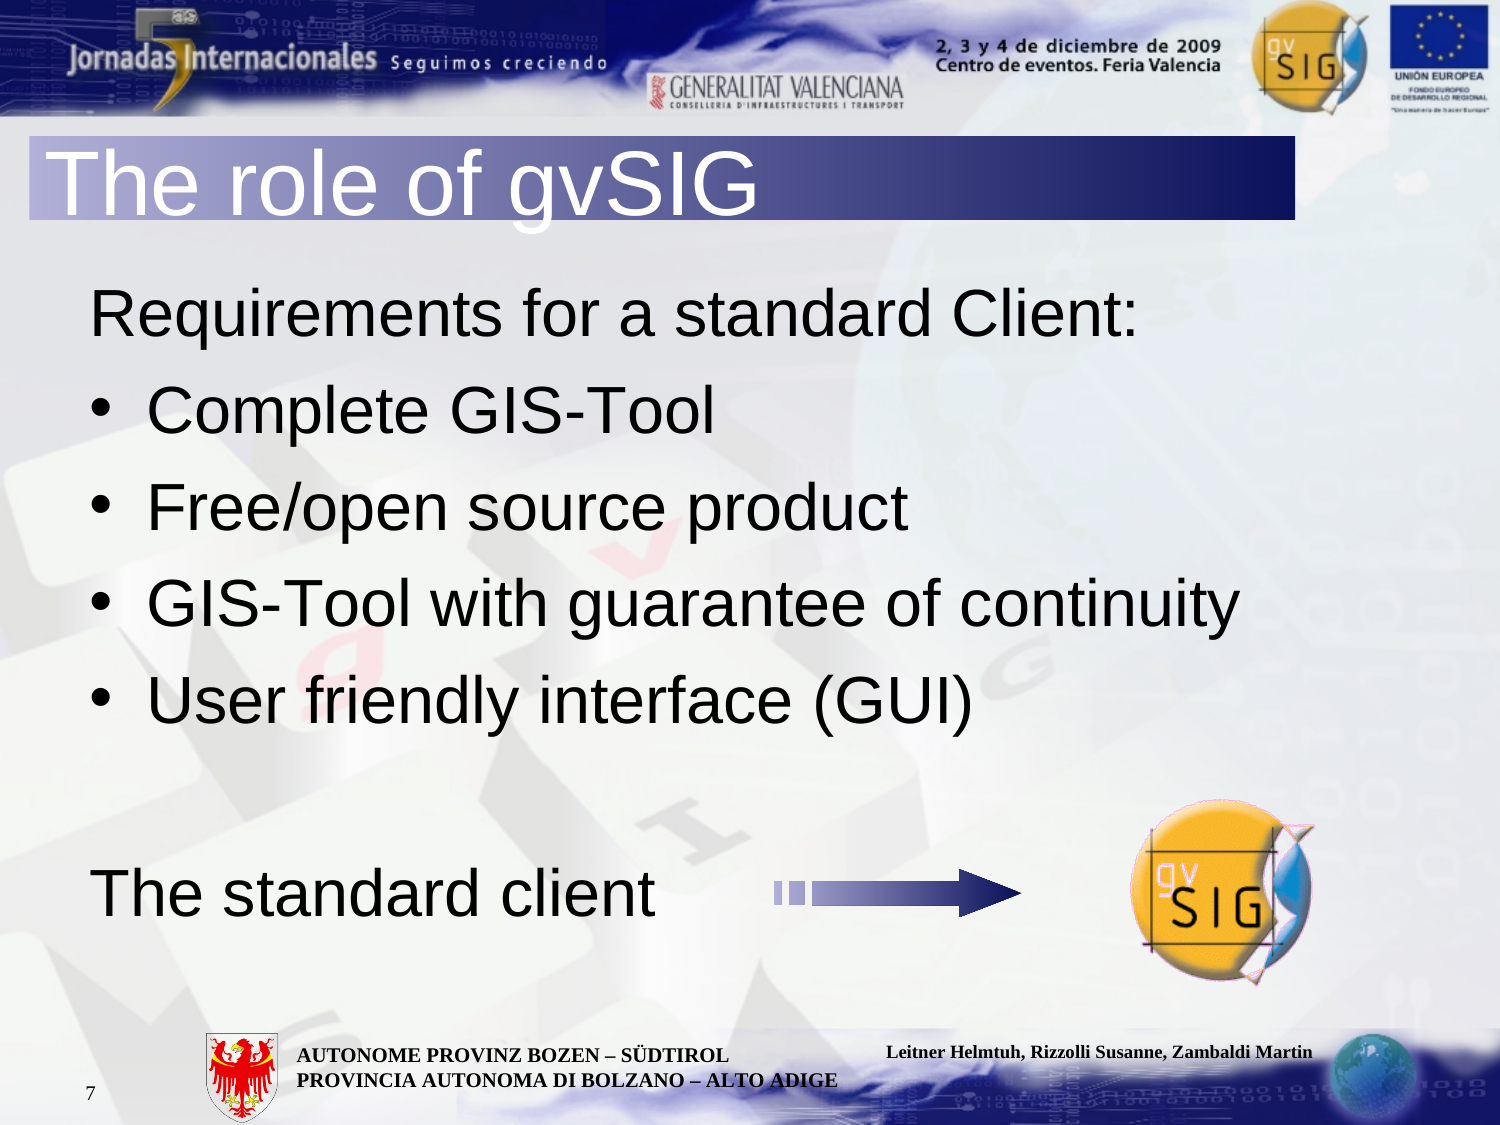

#
The role of gvSIG
Requirements for a standard Client:
Complete GIS-Tool
Free/open source product
GIS-Tool with guarantee of continuity
User friendly interface (GUI)
The standard client